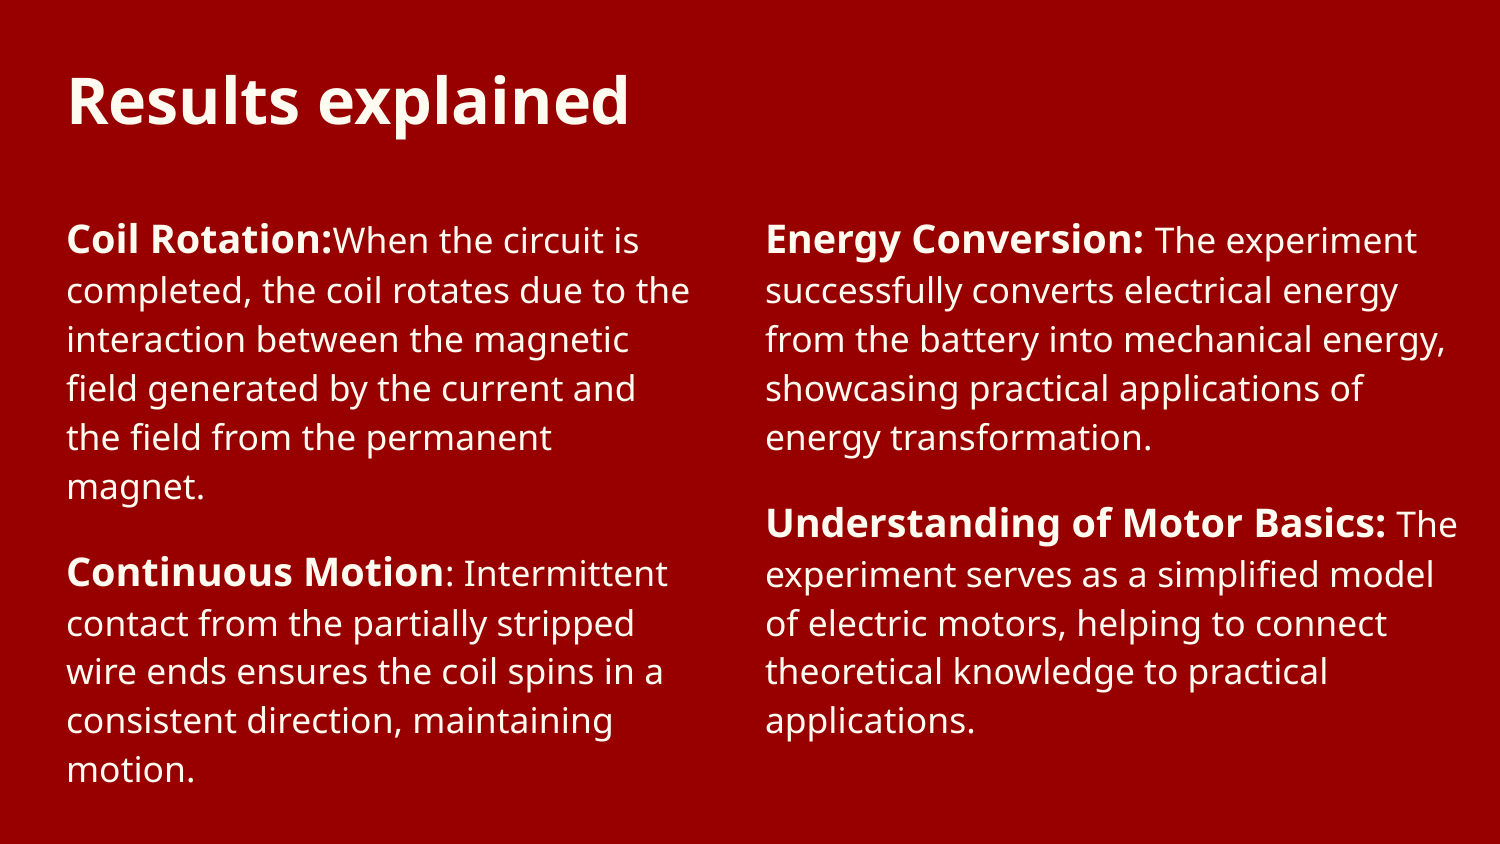

Results explained
# Coil Rotation:When the circuit is completed, the coil rotates due to the interaction between the magnetic field generated by the current and the field from the permanent magnet.
Continuous Motion: Intermittent contact from the partially stripped wire ends ensures the coil spins in a consistent direction, maintaining motion.
Energy Conversion: The experiment successfully converts electrical energy from the battery into mechanical energy, showcasing practical applications of energy transformation.
Understanding of Motor Basics: The experiment serves as a simplified model of electric motors, helping to connect theoretical knowledge to practical applications.